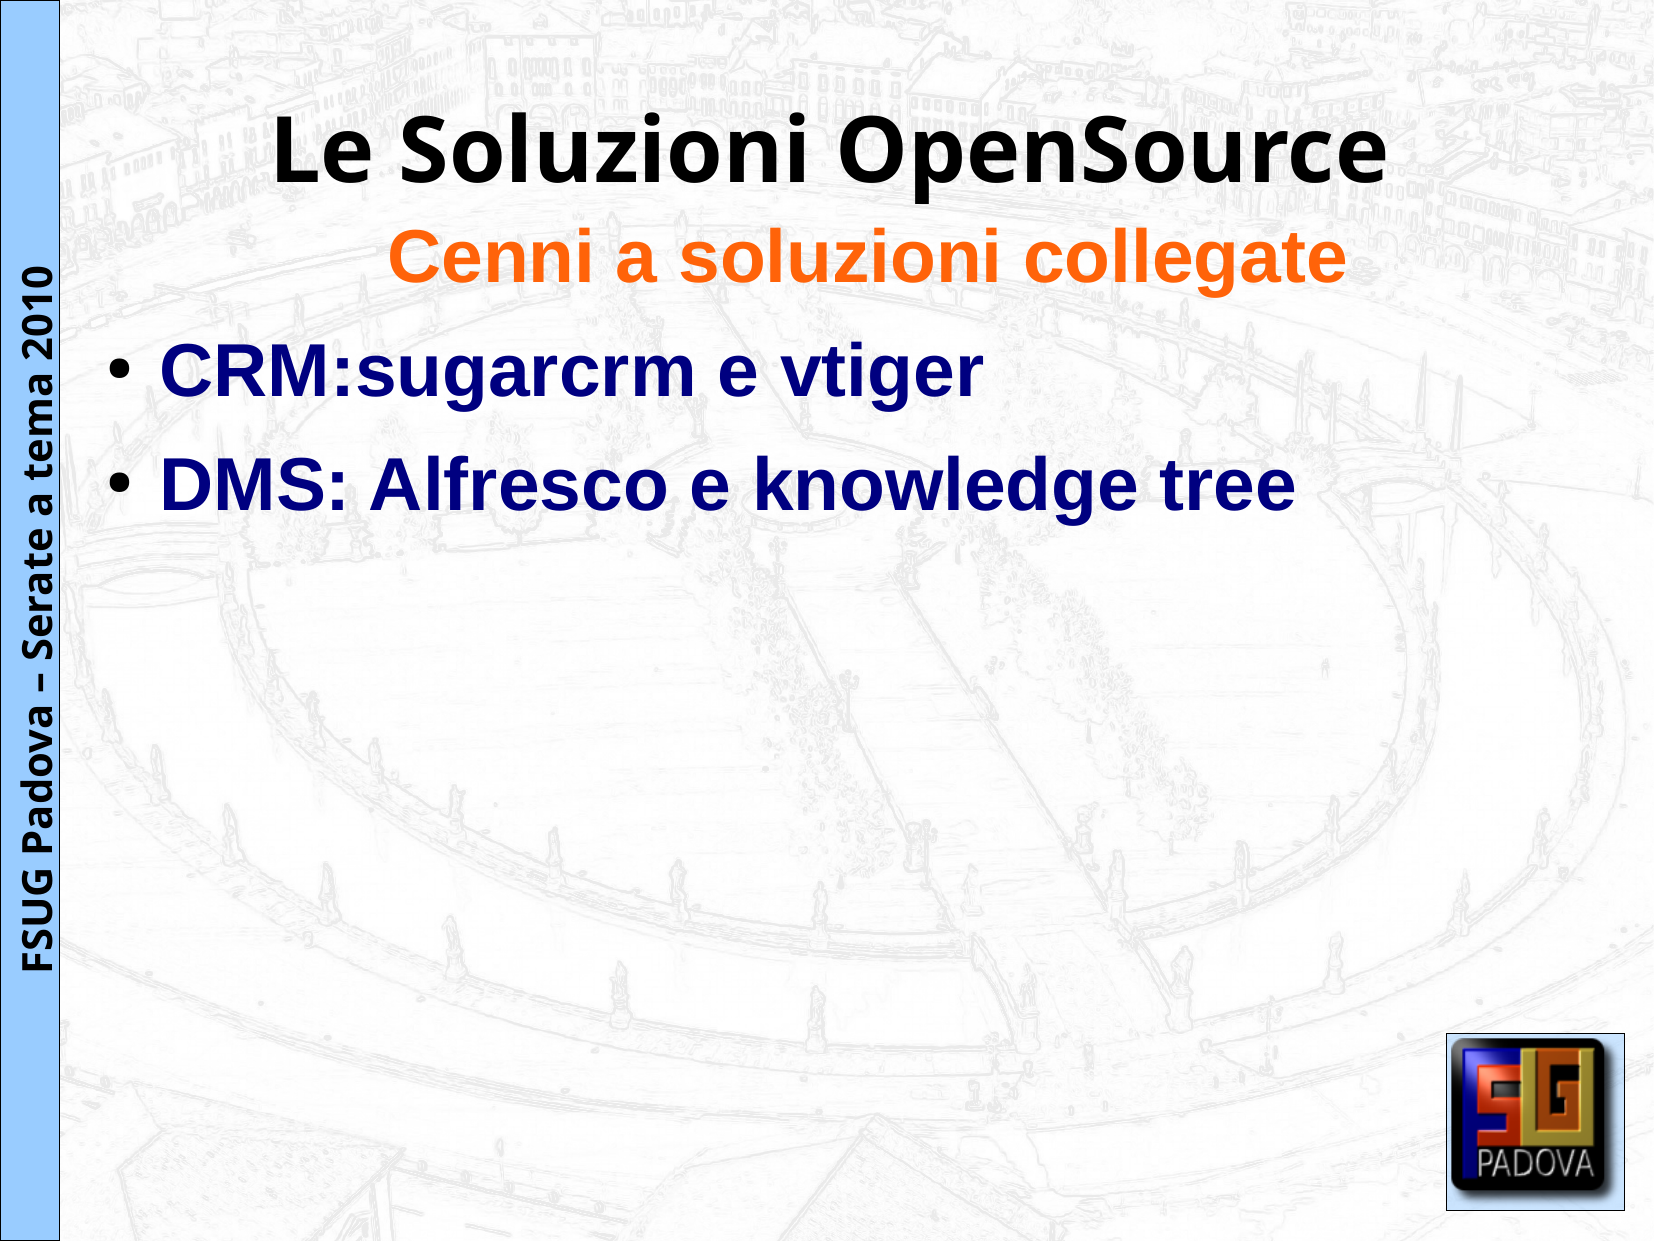

# Le Soluzioni OpenSource
Cenni a soluzioni collegate
CRM:sugarcrm e vtiger
DMS: Alfresco e knowledge tree
FSUG Padova – Serate a tema 2010